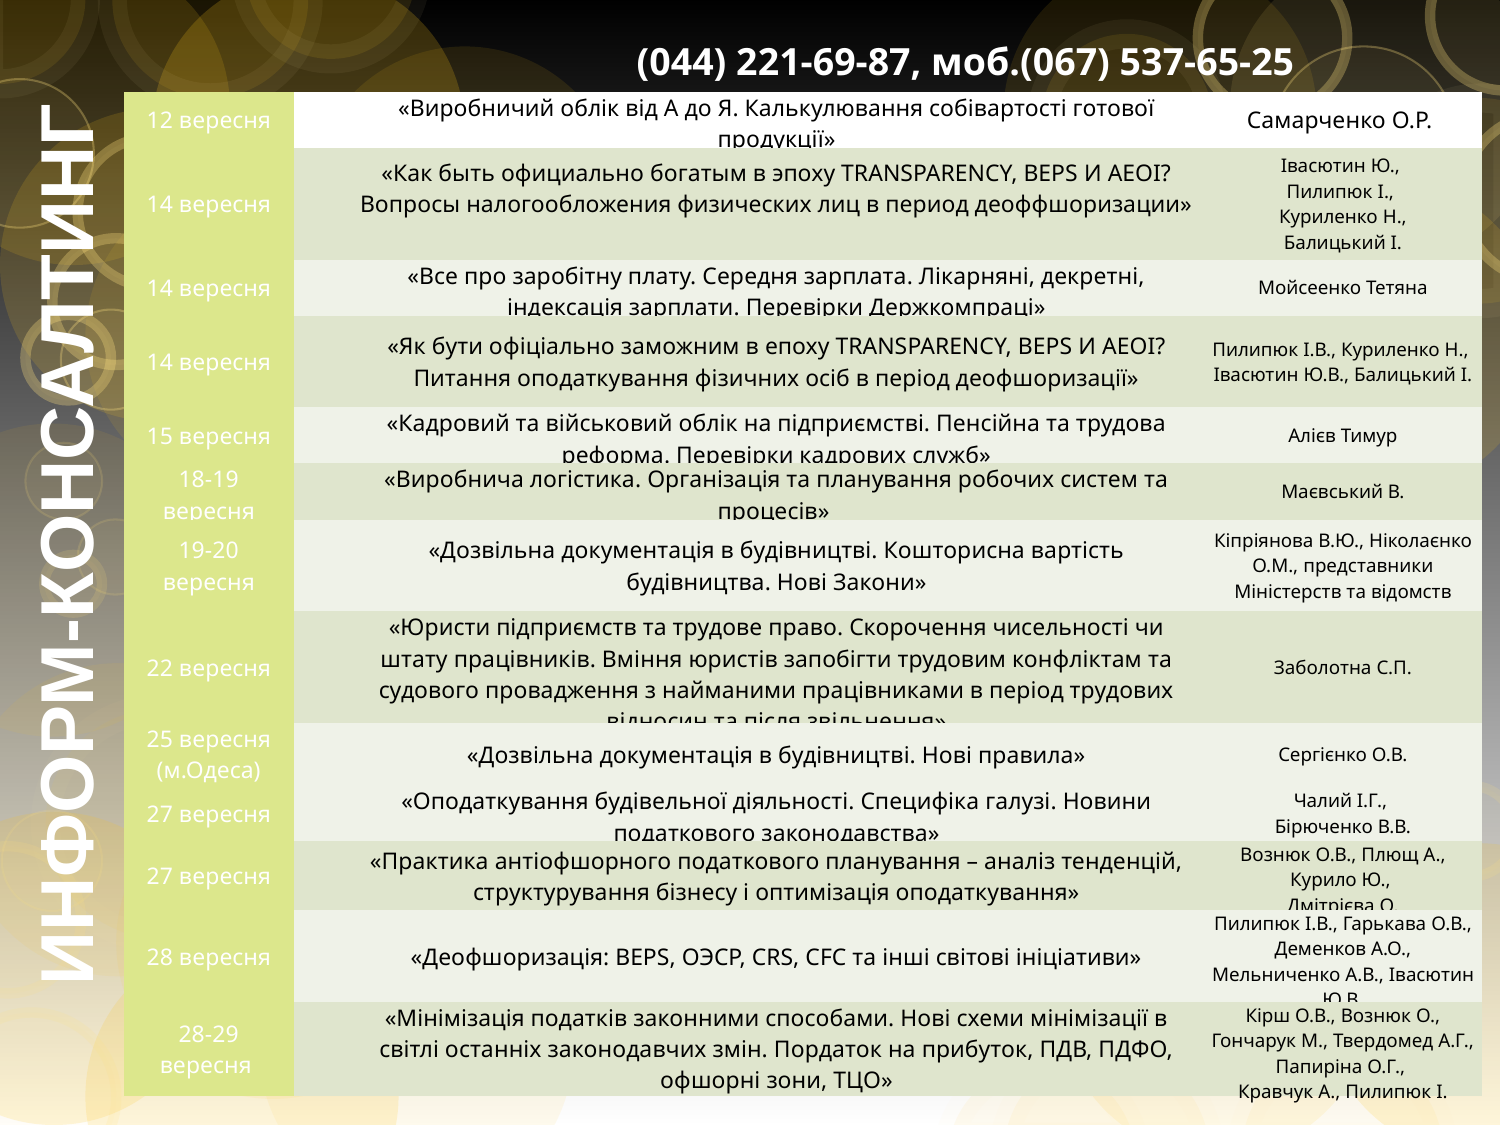

(044) 221-69-87, моб.(067) 537-65-25
| 12 вересня | «Виробничий облік від А до Я. Калькулювання собівартості готової продукції» | Самарченко О.Р.. |
| --- | --- | --- |
| 14 вересня | «Как быть официально богатым в эпоху TRANSPARENCY, BEPS И AEOI? Вопросы налогообложения физических лиц в период деоффшоризации» | Івасютин Ю., Пилипюк І., Куриленко Н., Балицький І. |
| 14 вересня | «Все про заробітну плату. Середня зарплата. Лікарняні, декретні, індексація зарплати. Перевірки Держкомпраці» | Мойсеенко Тетяна |
| 14 вересня | «Як бути офіціально заможним в епоху TRANSPARENCY, BEPS И AEOI? Питання оподаткування фізичних осіб в період деофшоризації» | Пилипюк І.В., Куриленко Н., Івасютин Ю.В., Балицький І. |
| 15 вересня | «Кадровий та військовий облік на підприємстві. Пенсійна та трудова реформа. Перевірки кадрових служб» | Алієв Тимур |
| 18-19 вересня | «Виробнича логістика. Організація та планування робочих систем та процесів» | Маєвський В. |
| 19-20 вересня | «Дозвільна документація в будівництві. Кошторисна вартість будівництва. Нові Закони» | Кіпріянова В.Ю., Ніколаєнко О.М., представники Міністерств та відомств |
| 22 вересня | «Юристи підприємств та трудове право. Скорочення чисельності чи штату працівників. Вміння юристів запобігти трудовим конфліктам та судового провадження з найманими працівниками в період трудових відносин та після звільнення» | Заболотна С.П. |
| 25 вересня (м.Одеса) | «Дозвільна документація в будівництві. Нові правила» | Сергієнко О.В. |
| 27 вересня | «Оподаткування будівельної діяльності. Специфіка галузі. Новини податкового законодавства» | Чалий І.Г., Бірюченко В.В. |
| 27 вересня | «Практика антіофшорного податкового планування – аналіз тенденцій, структурування бізнесу і оптимізація оподаткування» | Вознюк О.В., Плющ А., Курило Ю., Дмітрієва О. |
| 28 вересня | «Деофшоризація: BEPS, ОЭСР, CRS, CFC та інші світові ініціативи» | Пилипюк І.В., Гарькава О.В., Деменков А.О., Мельниченко А.В., Івасютин Ю.В. |
| 28-29 вересня | «Мінімізація податків законними способами. Нові схеми мінімізації в світлі останніх законодавчих змін. Пордаток на прибуток, ПДВ, ПДФО, офшорні зони, ТЦО» | Кірш О.В., Вознюк О., Гончарук М., Твердомед А.Г., Папиріна О.Г., Кравчук А., Пилипюк І. |
ИНФОРМ-КОНСАЛТИНГ